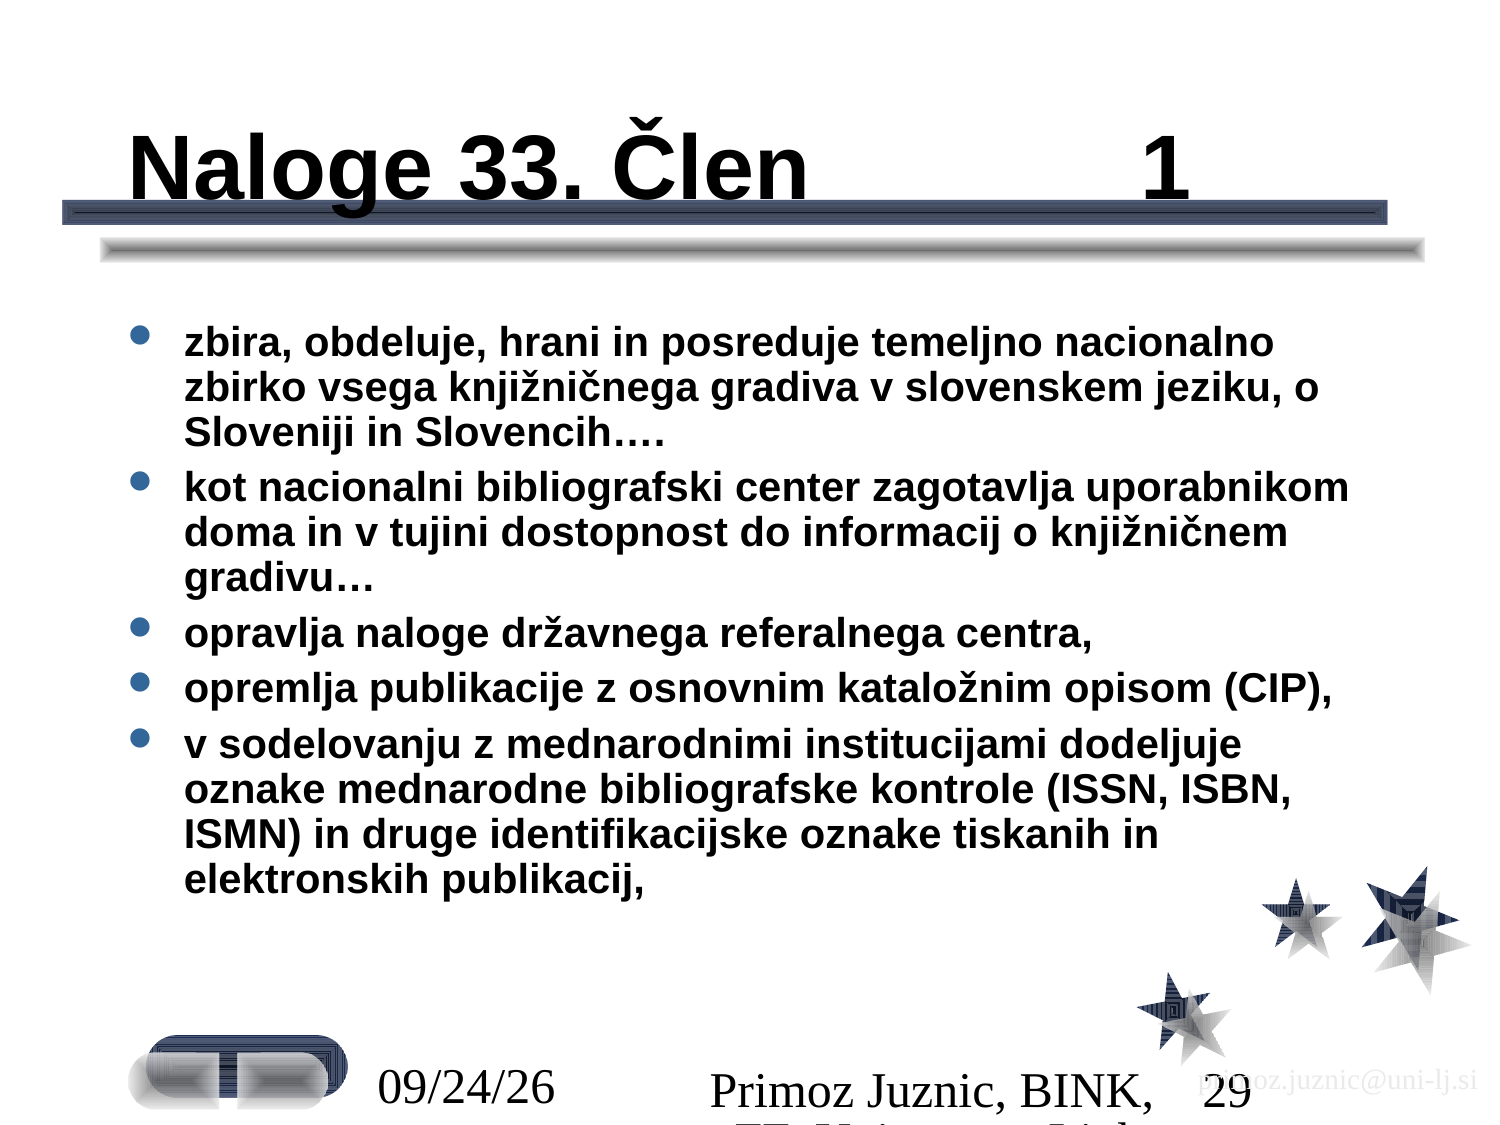

# Naloge 33. Člen 1
zbira, obdeluje, hrani in posreduje temeljno nacionalno zbirko vsega knjižničnega gradiva v slovenskem jeziku, o Sloveniji in Slovencih….
kot nacionalni bibliografski center zagotavlja uporabnikom doma in v tujini dostopnost do informacij o knjižničnem gradivu…
opravlja naloge državnega referalnega centra,
opremlja publikacije z osnovnim kataložnim opisom (CIP),
v sodelovanju z mednarodnimi institucijami dodeljuje oznake mednarodne bibliografske kontrole (ISSN, ISBN, ISMN) in druge identifikacijske oznake tiskanih in elektronskih publikacij,
Primoz Juznic, BINK, FF, Univerza v Ljubljani
29